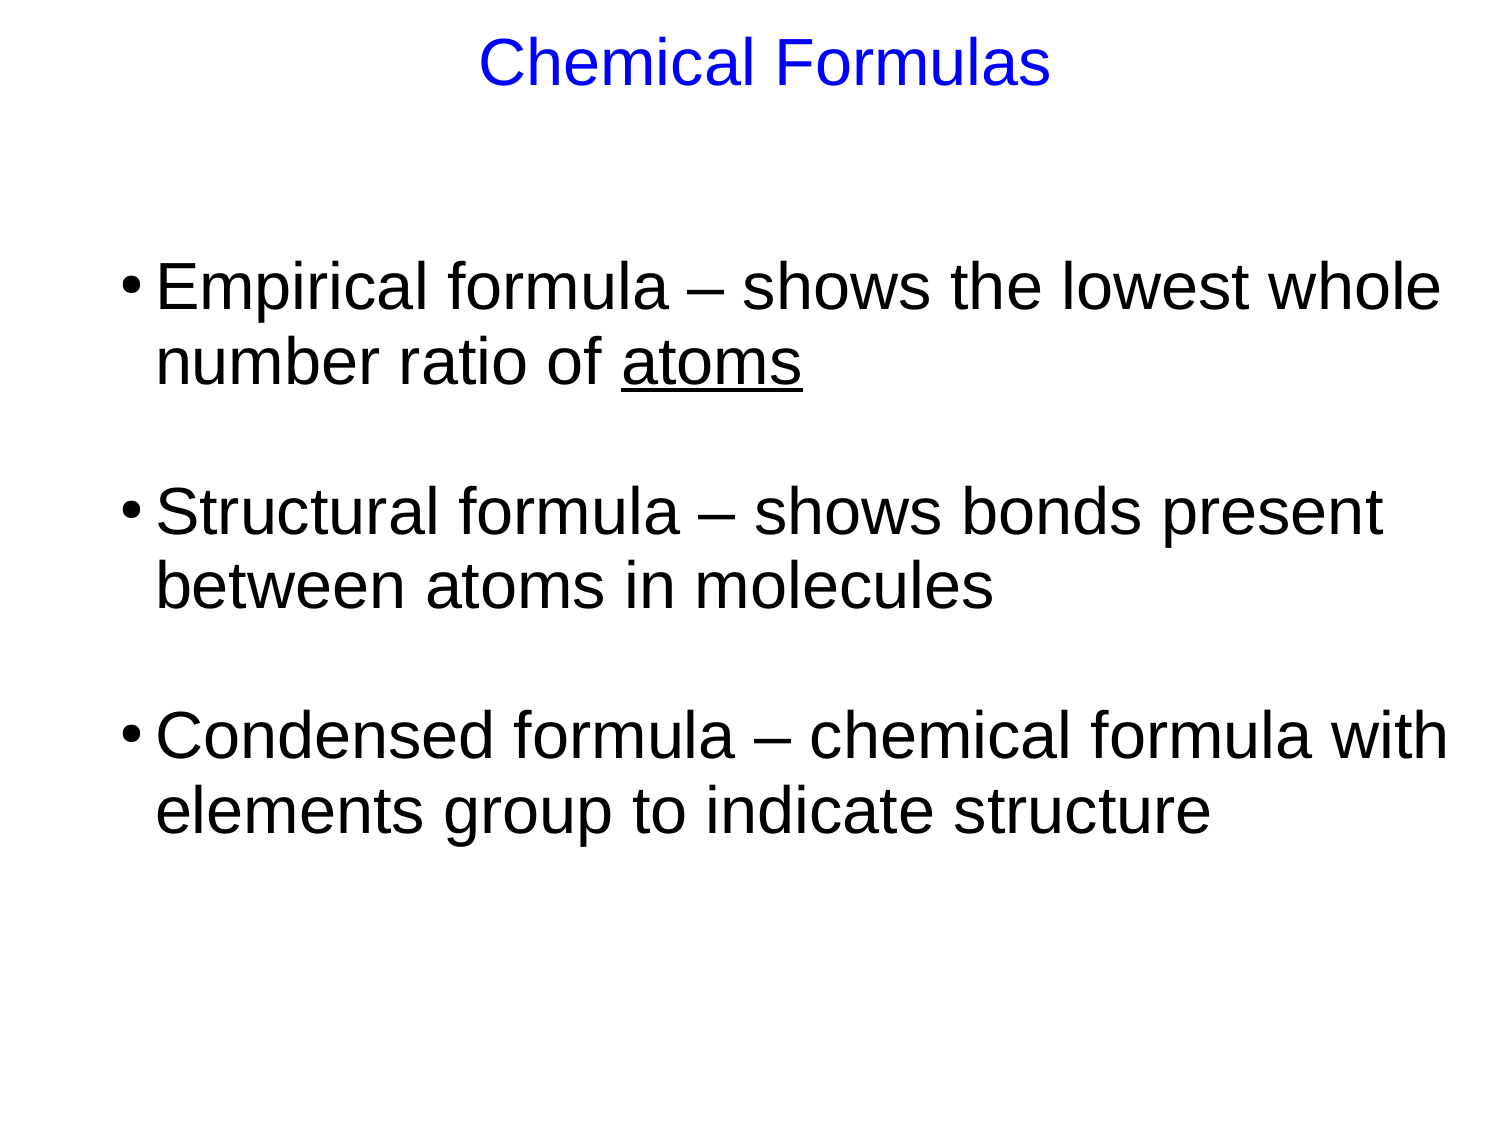

Chemical Formulas
Empirical formula – shows the lowest whole number ratio of atoms
Structural formula – shows bonds present between atoms in molecules
Condensed formula – chemical formula with elements group to indicate structure